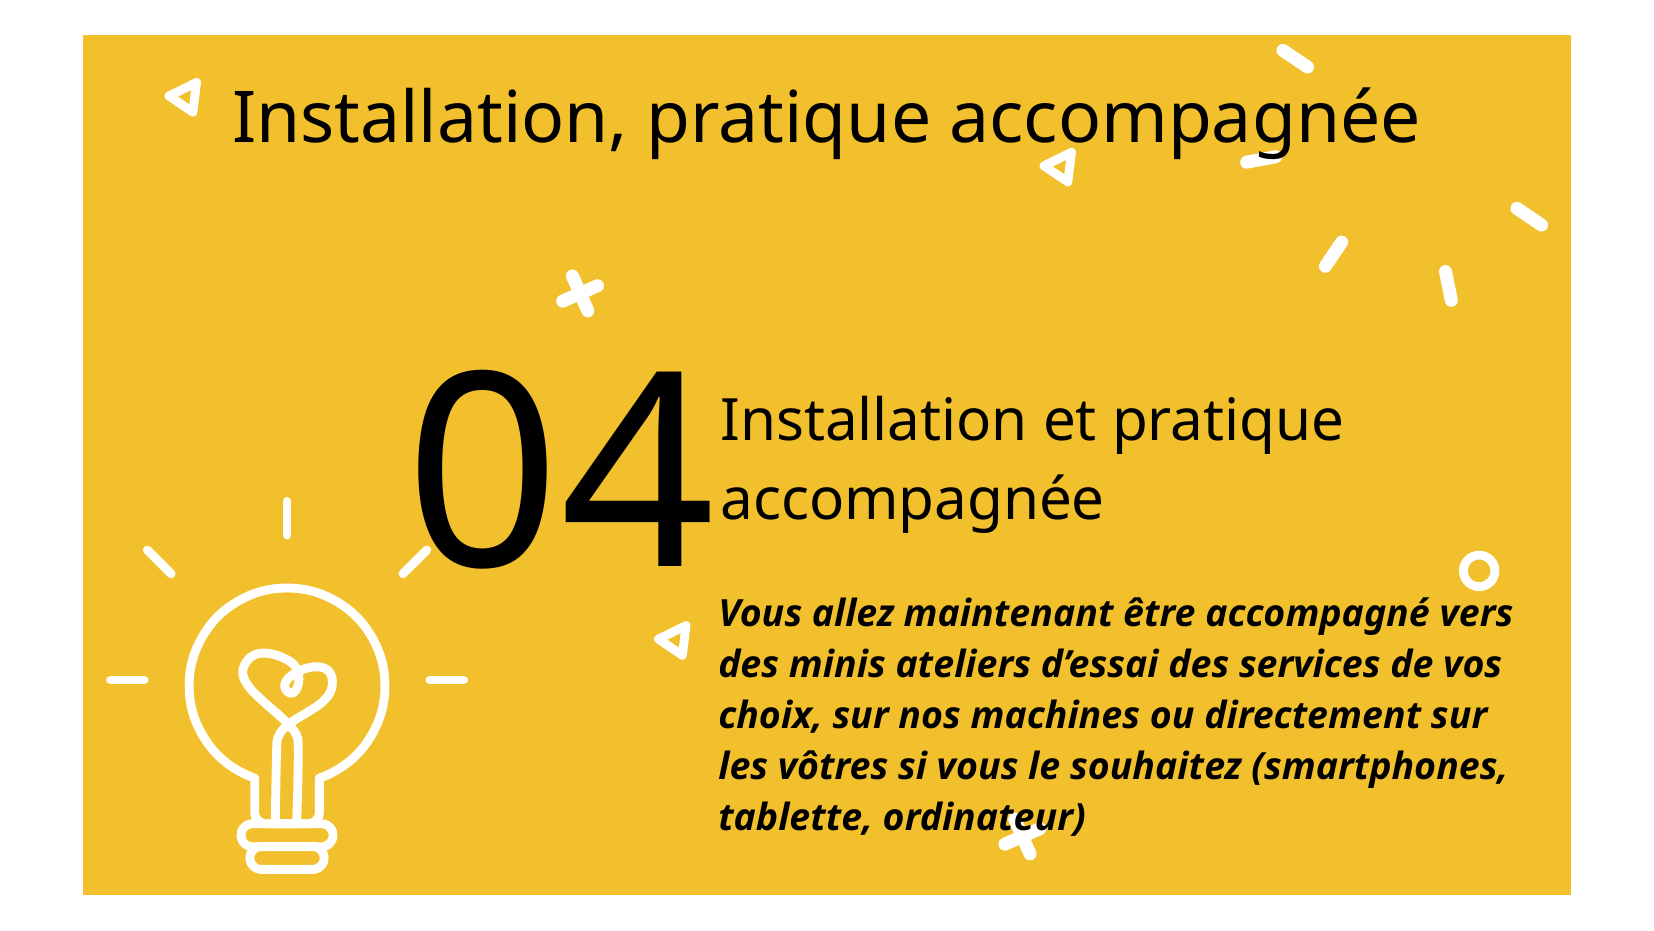

# Installation, pratique accompagnée
04
Installation et pratique accompagnée
Vous allez maintenant être accompagné vers des minis ateliers d’essai des services de vos choix, sur nos machines ou directement sur les vôtres si vous le souhaitez (smartphones, tablette, ordinateur)